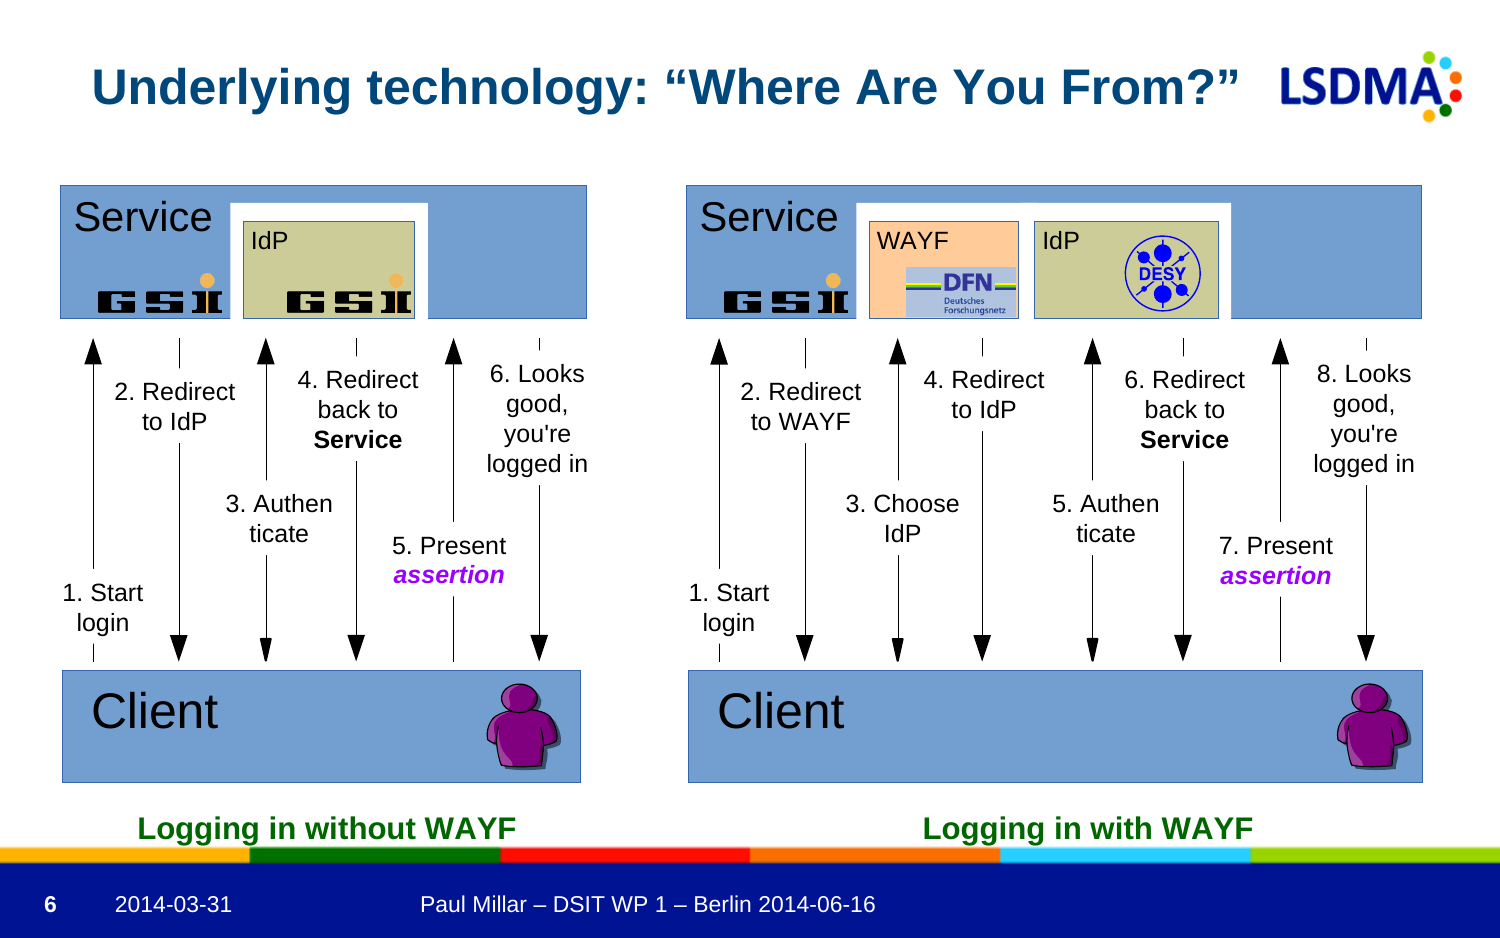

# Underlying technology: “Where Are You From?”
Service
Service
IdP
WAYF
IdP
6. Looks
good,
you're
logged in
8. Looks
good,
you're
logged in
4. Redirect
back to
Service
6. Redirect
back to
Service
4. Redirect
to IdP
2. Redirect
to IdP
2. Redirect
to WAYF
3. Authen
ticate
5. Authen
ticate
3. Choose
IdP
5. Present
assertion
7. Present
assertion
1. Start
login
1. Start
login
Client
Client
Logging in without WAYF
Logging in with WAYF